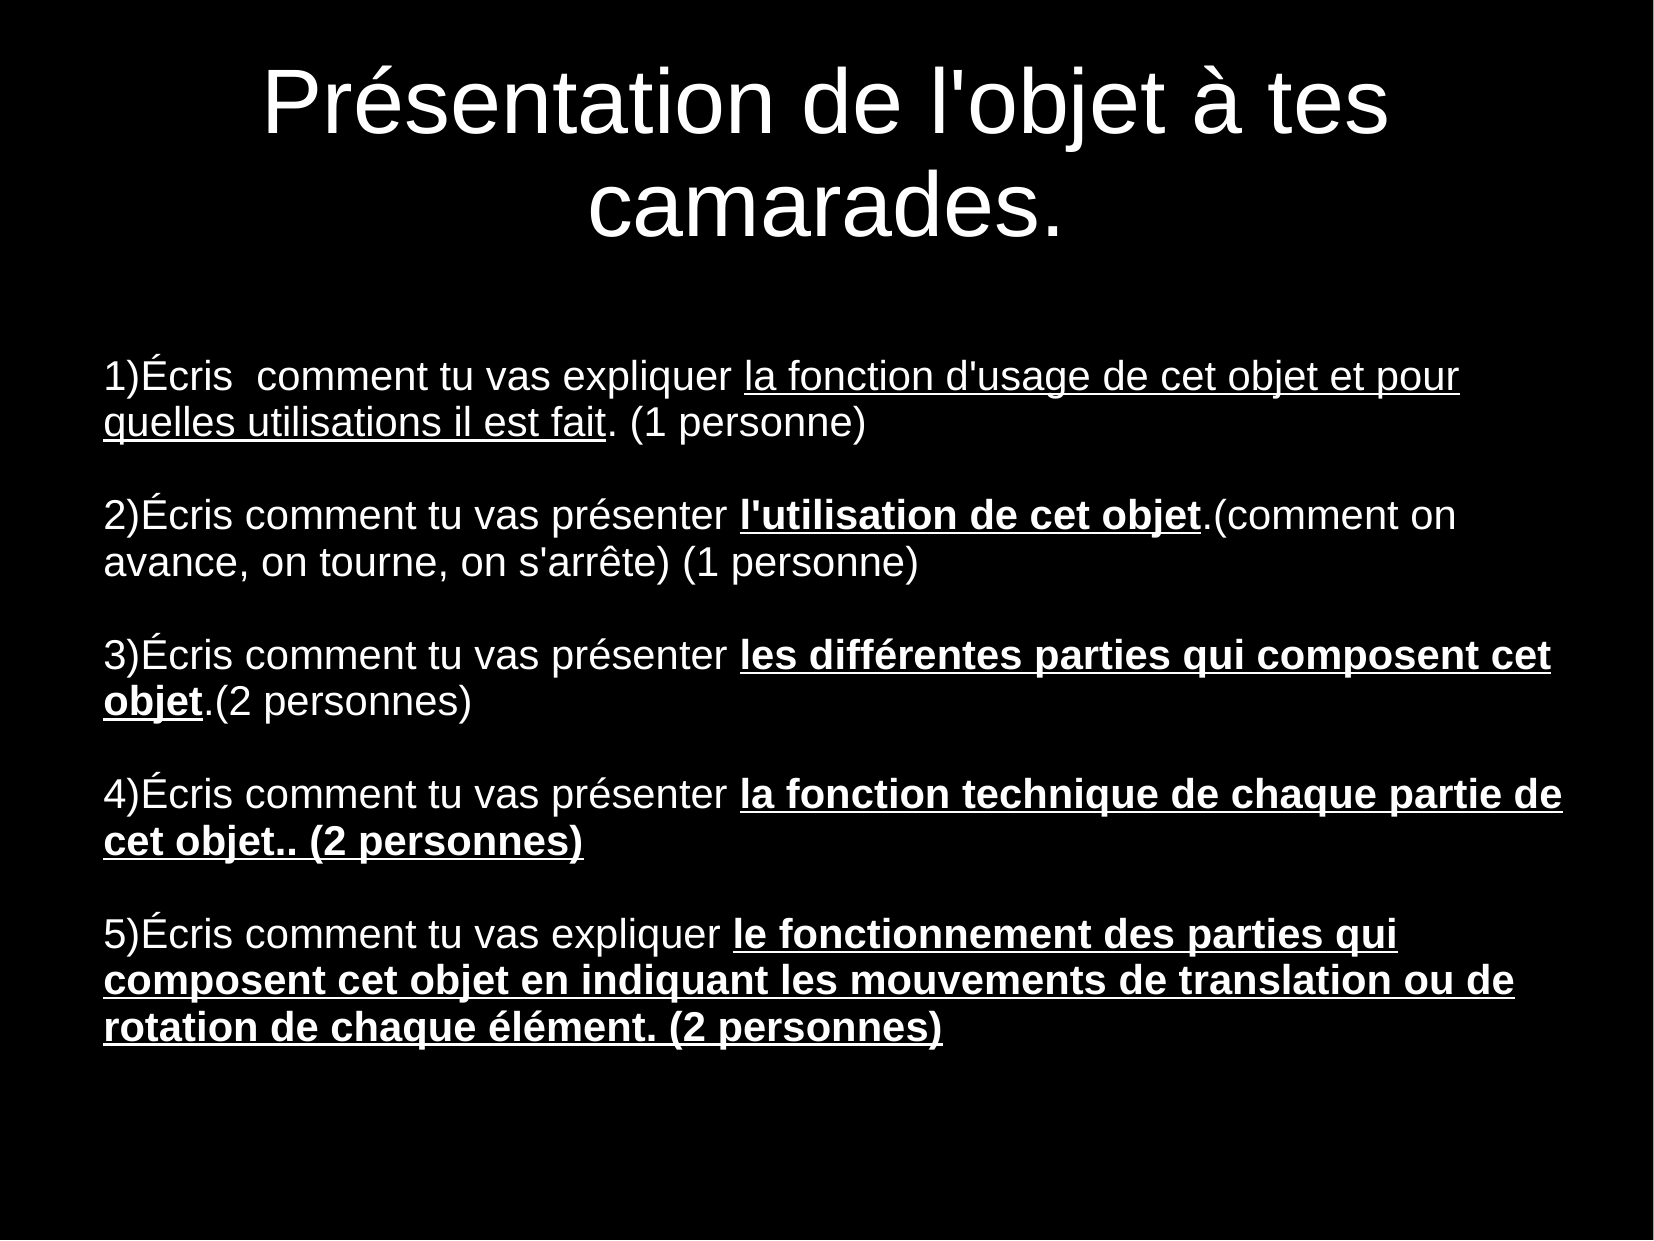

# Présentation de l'objet à tes camarades.
1)Écris comment tu vas expliquer la fonction d'usage de cet objet et pour quelles utilisations il est fait. (1 personne)
2)Écris comment tu vas présenter l'utilisation de cet objet.(comment on avance, on tourne, on s'arrête) (1 personne)
3)Écris comment tu vas présenter les différentes parties qui composent cet objet.(2 personnes)
4)Écris comment tu vas présenter la fonction technique de chaque partie de cet objet.. (2 personnes) tableau fonction technique)
5)Écris comment tu vas expliquer le fonctionnement des parties qui composent cet objet en indiquant les mouvements de translation ou de rotation de chaque élément. (2 personnes)